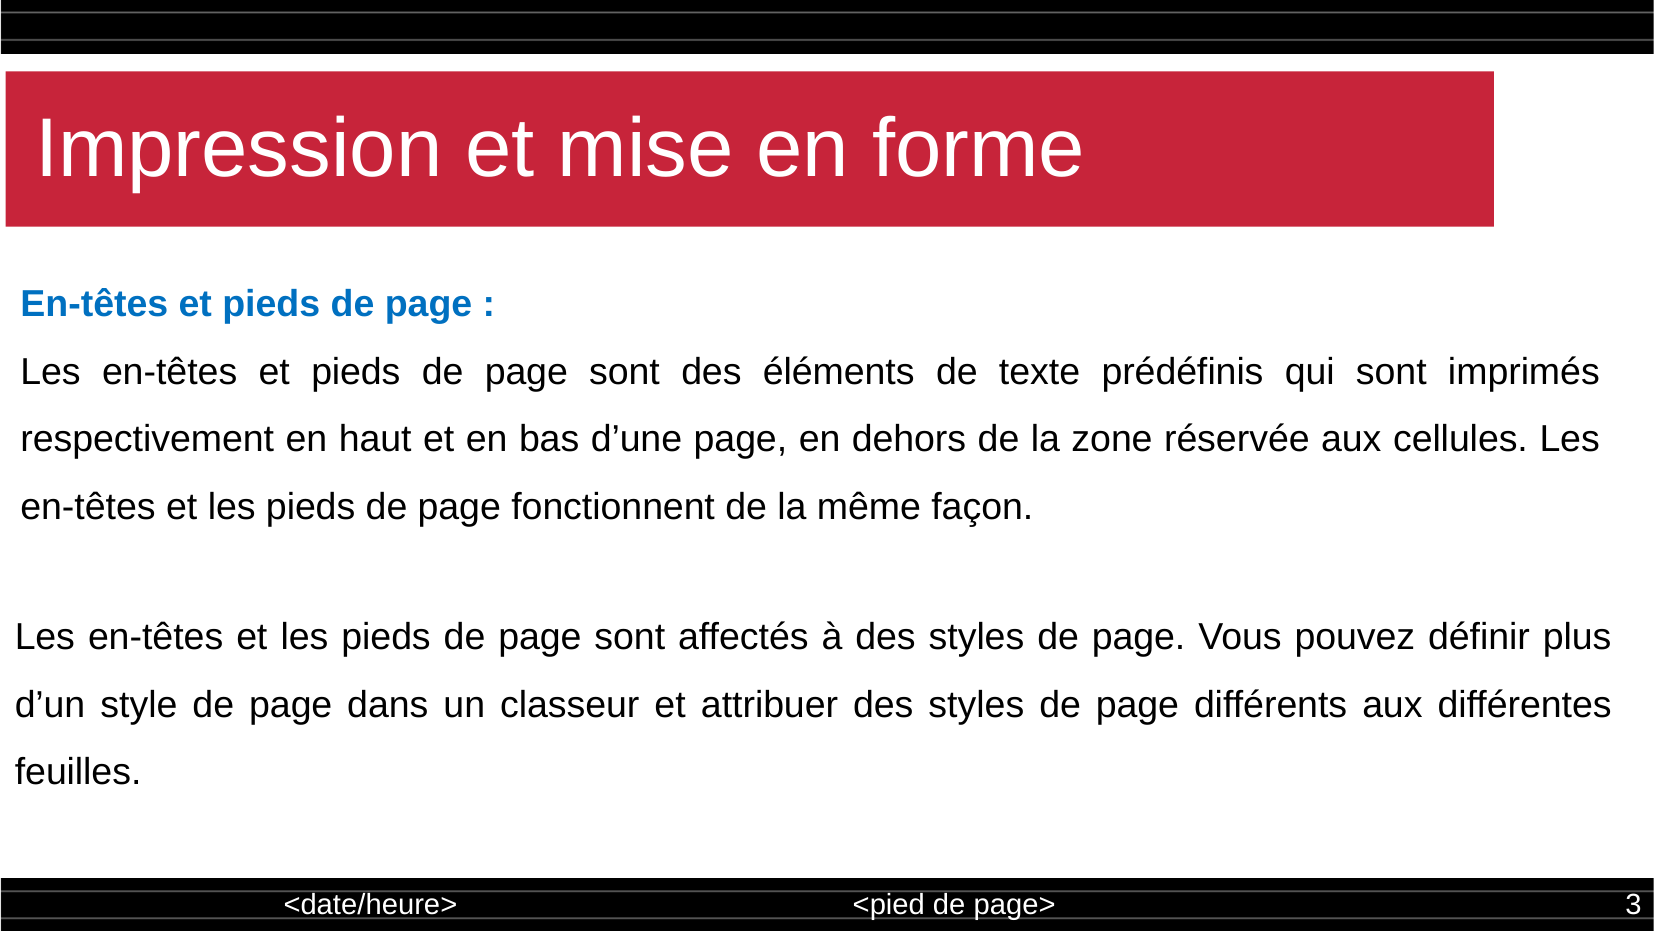

Impression et mise en forme
En-têtes et pieds de page :
Les en-têtes et pieds de page sont des éléments de texte prédéfinis qui sont imprimés respectivement en haut et en bas d’une page, en dehors de la zone réservée aux cellules. Les en-têtes et les pieds de page fonctionnent de la même façon.
Les en-têtes et les pieds de page sont affectés à des styles de page. Vous pouvez définir plus d’un style de page dans un classeur et attribuer des styles de page différents aux différentes feuilles.